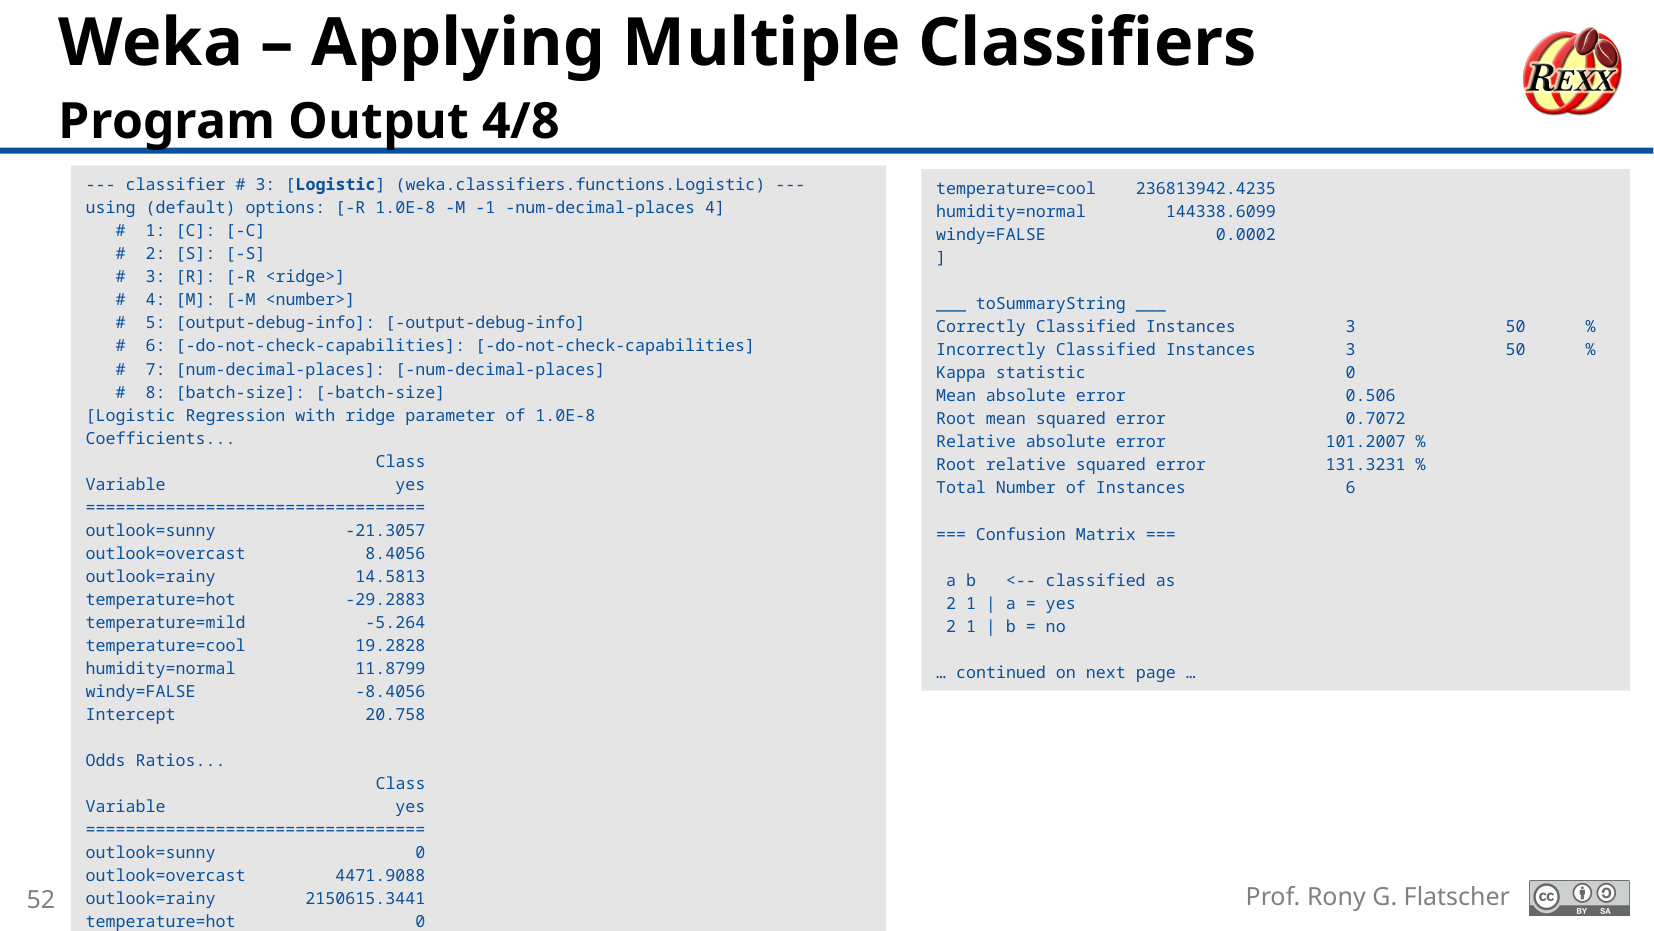

# Weka – Applying Multiple Classifiers Program Output 4/8
--- classifier # 3: [Logistic] (weka.classifiers.functions.Logistic) ---
using (default) options: [-R 1.0E-8 -M -1 -num-decimal-places 4]
 # 1: [C]: [-C]
 # 2: [S]: [-S]
 # 3: [R]: [-R <ridge>]
 # 4: [M]: [-M ]
 # 5: [output-debug-info]: [-output-debug-info]
 # 6: [-do-not-check-capabilities]: [-do-not-check-capabilities]
 # 7: [num-decimal-places]: [-num-decimal-places]
 # 8: [batch-size]: [-batch-size]
[Logistic Regression with ridge parameter of 1.0E-8
Coefficients...
 Class
Variable yes
==================================
outlook=sunny -21.3057
outlook=overcast 8.4056
outlook=rainy 14.5813
temperature=hot -29.2883
temperature=mild -5.264
temperature=cool 19.2828
humidity=normal 11.8799
windy=FALSE -8.4056
Intercept 20.758
Odds Ratios...
 Class
Variable yes
==================================
outlook=sunny 0
outlook=overcast 4471.9088
outlook=rainy 2150615.3441
temperature=hot 0
temperature=mild 0.0052
temperature=cool 236813942.4235
humidity=normal 144338.6099
windy=FALSE 0.0002
]
___ toSummaryString ___
Correctly Classified Instances 3 50 %
Incorrectly Classified Instances 3 50 %
Kappa statistic 0
Mean absolute error 0.506
Root mean squared error 0.7072
Relative absolute error 101.2007 %
Root relative squared error 131.3231 %
Total Number of Instances 6
=== Confusion Matrix ===
 a b <-- classified as
 2 1 | a = yes
 2 1 | b = no
… continued on next page …